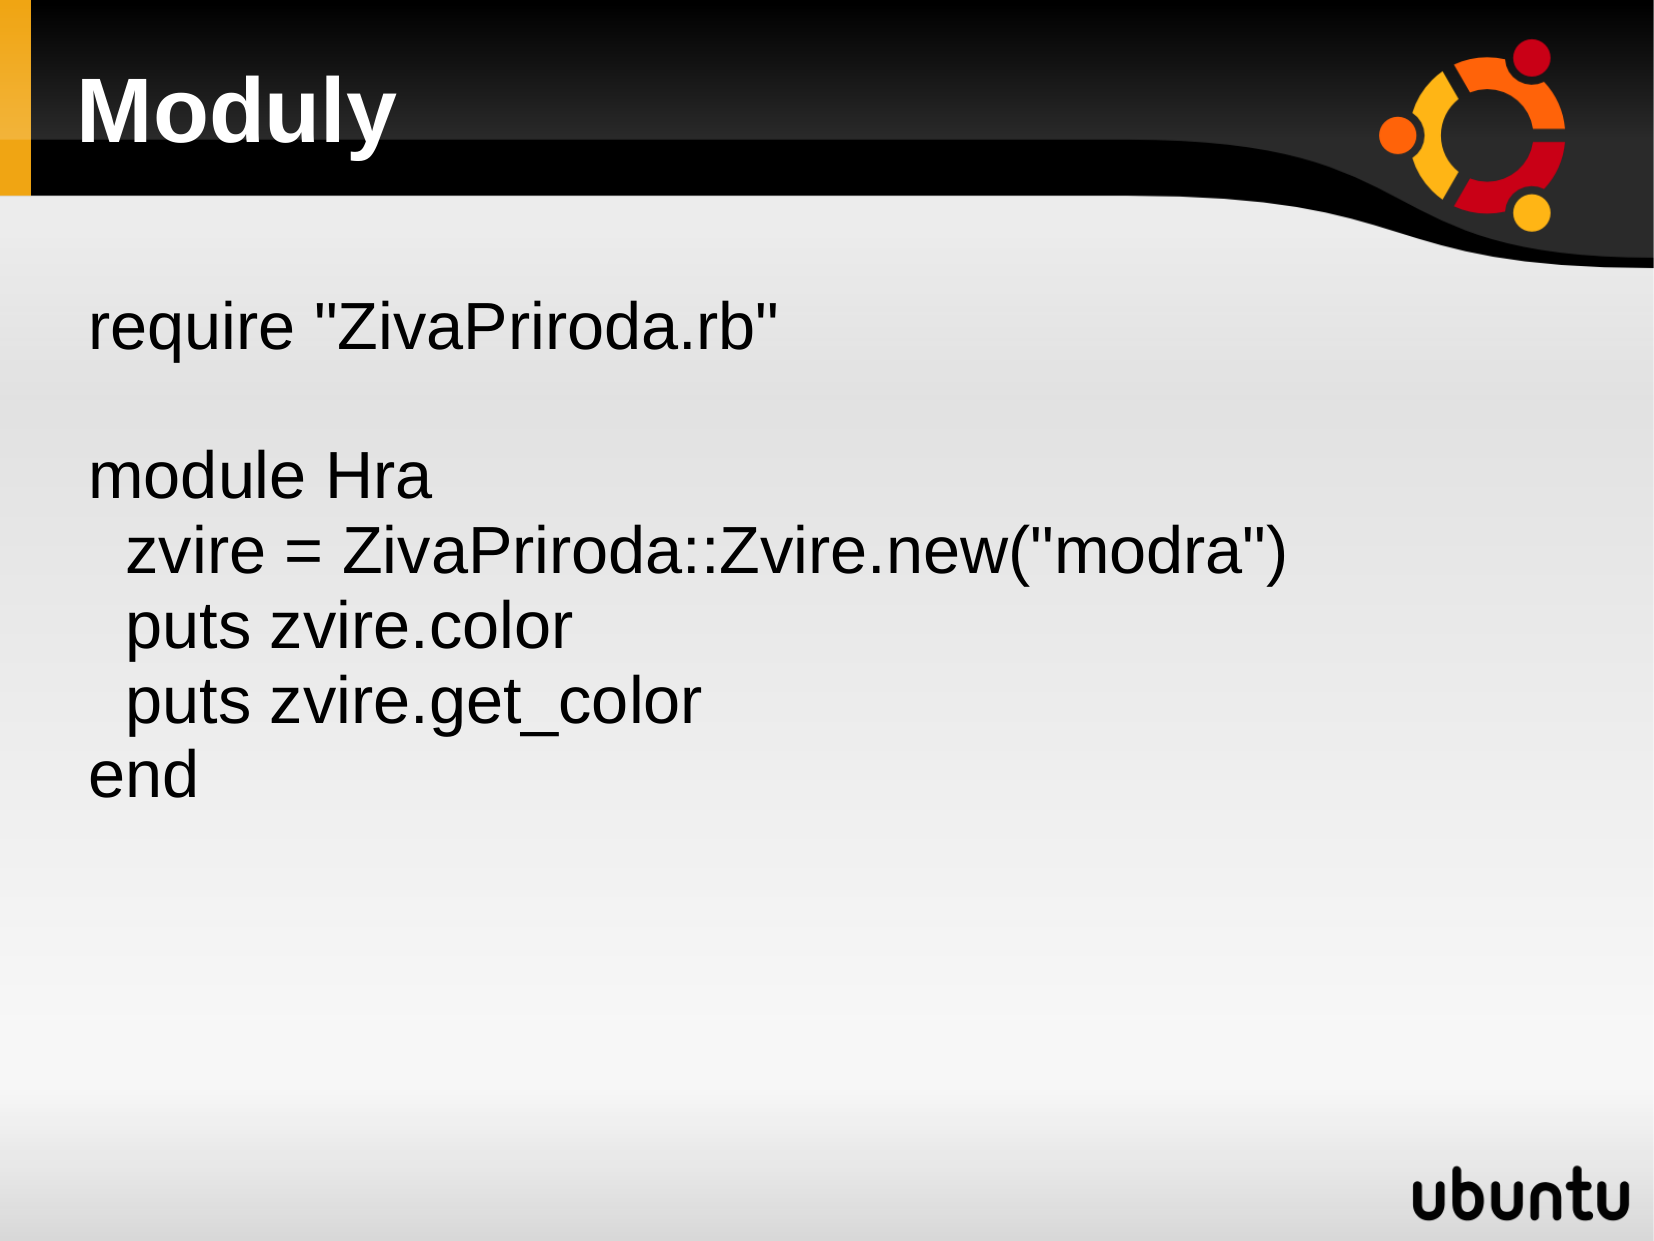

# Moduly
require "ZivaPriroda.rb"
module Hra
 zvire = ZivaPriroda::Zvire.new("modra")
 puts zvire.color
 puts zvire.get_color
end